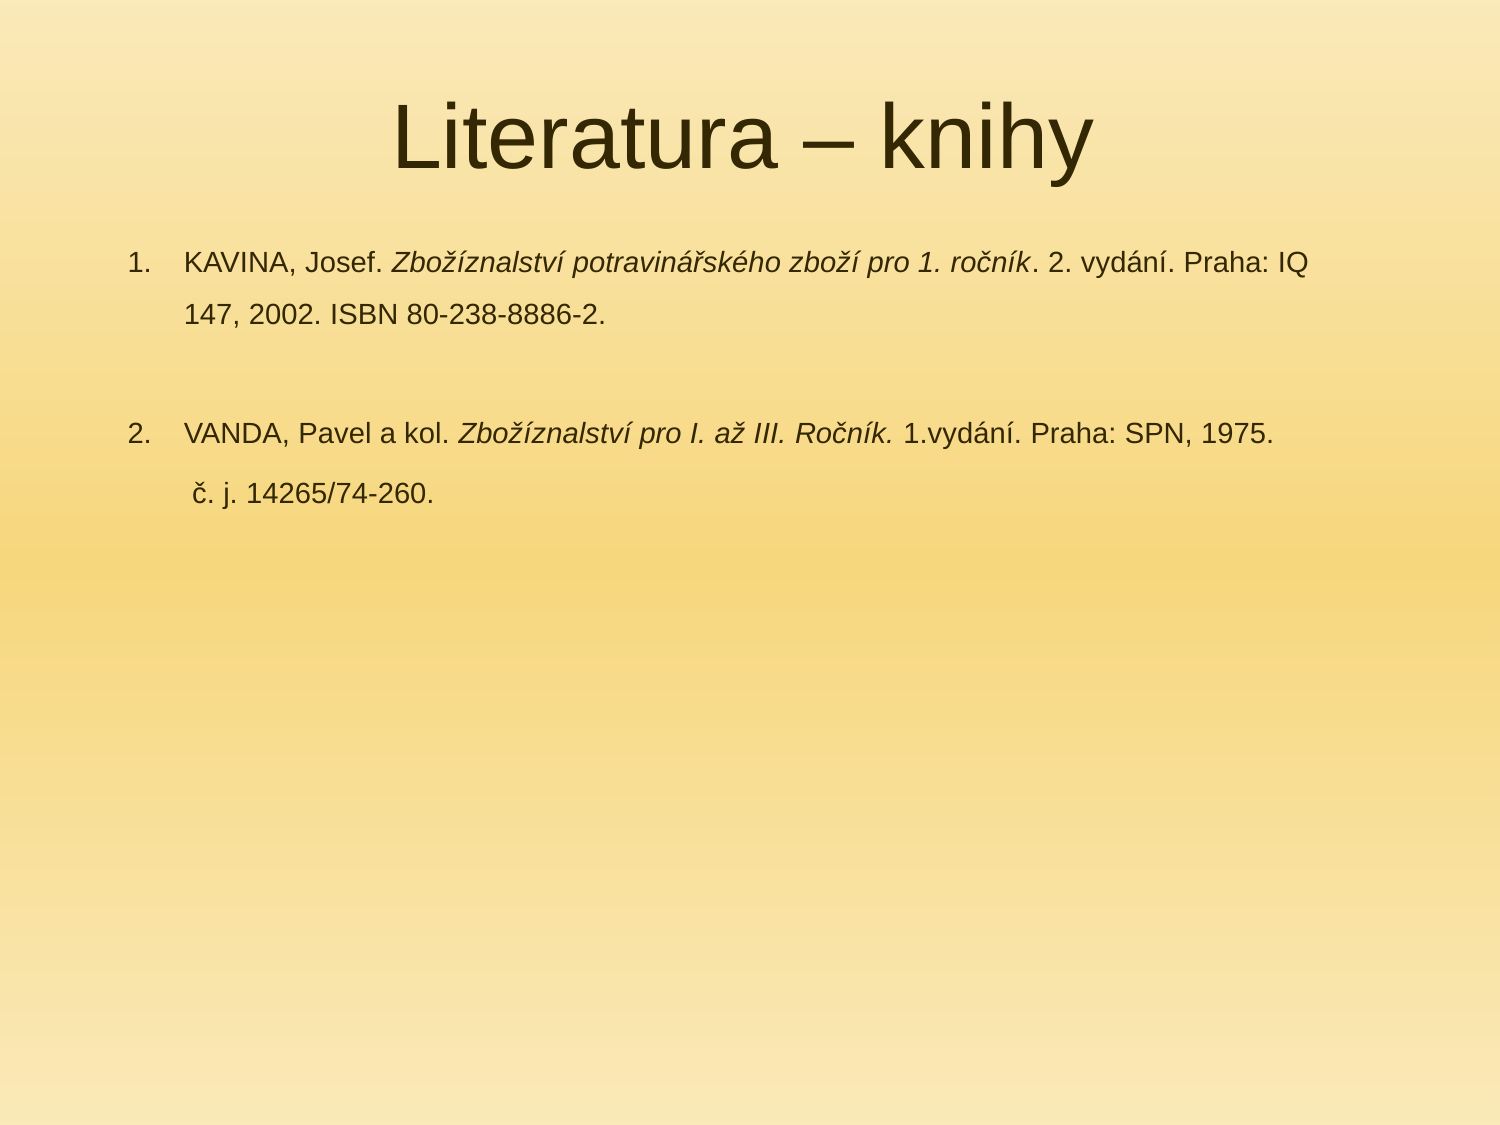

# Literatura – knihy
1.	KAVINA, Josef. Zbožíznalství potravinářského zboží pro 1. ročník. 2. vydání. Praha: IQ 147, 2002. ISBN 80-238-8886-2.
2.	VANDA, Pavel a kol. Zbožíznalství pro I. až III. Ročník. 1.vydání. Praha: SPN, 1975.
	 č. j. 14265/74-260.